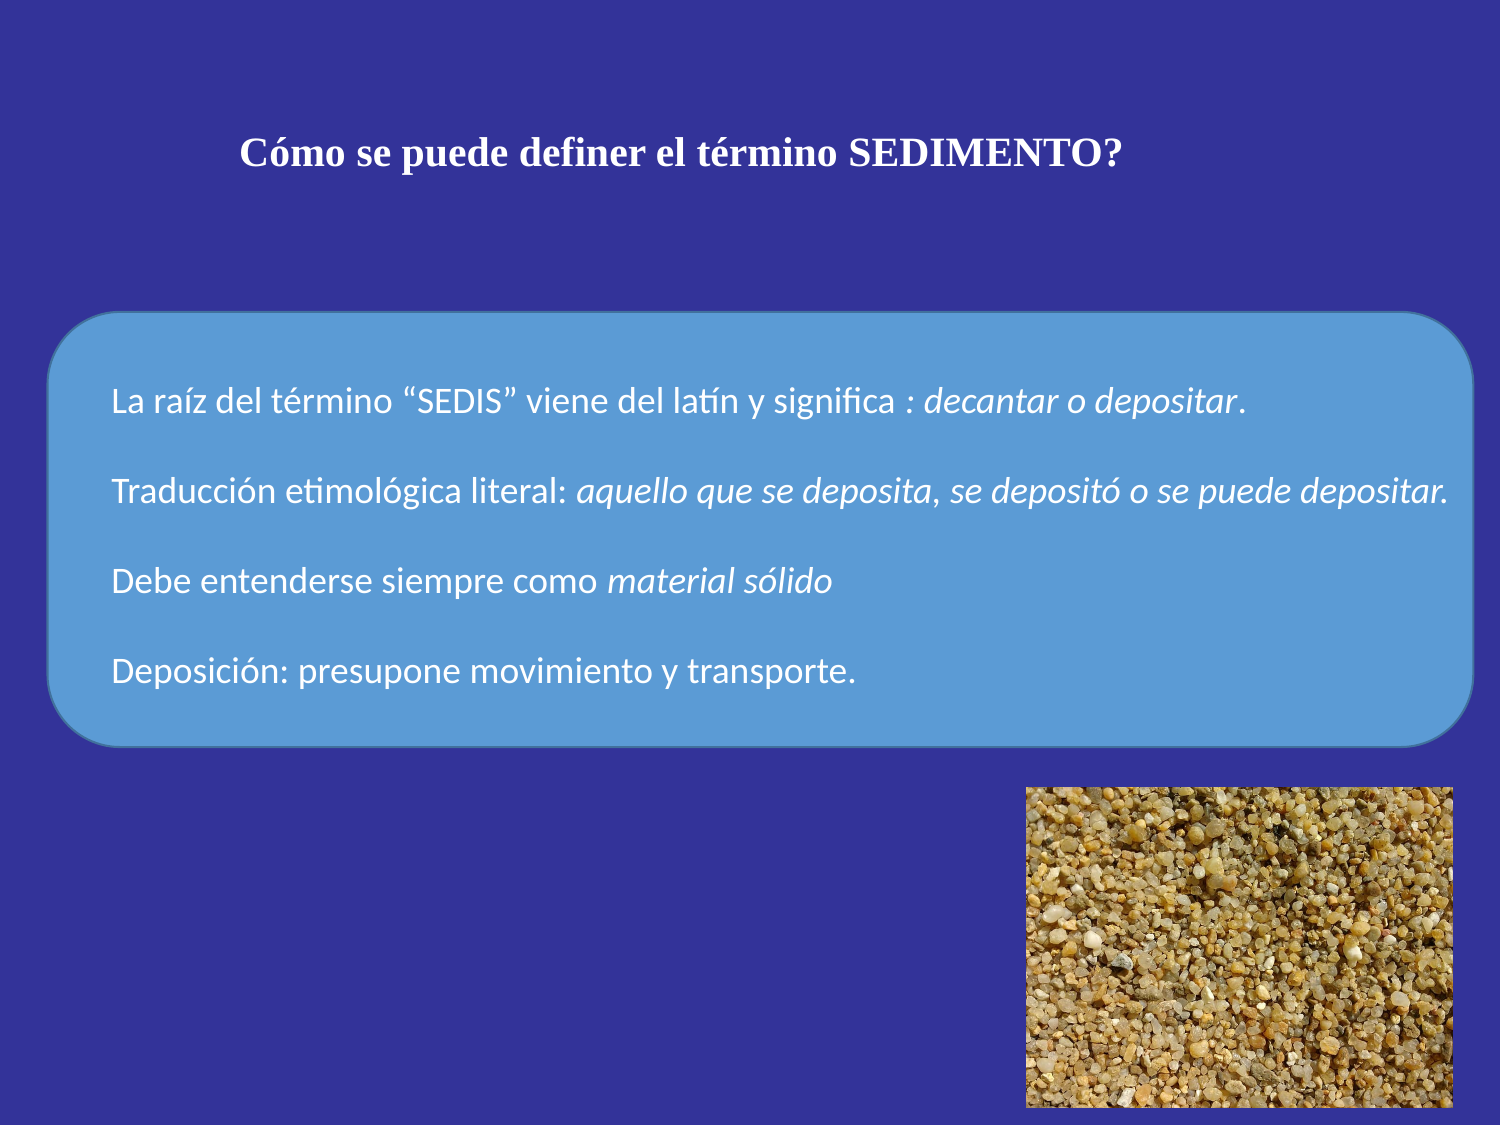

Cómo se puede definer el término SEDIMENTO?
La raíz del término “SEDIS” viene del latín y significa : decantar o depositar.
Traducción etimológica literal: aquello que se deposita, se depositó o se puede depositar.
Debe entenderse siempre como material sólido
Deposición: presupone movimiento y transporte.